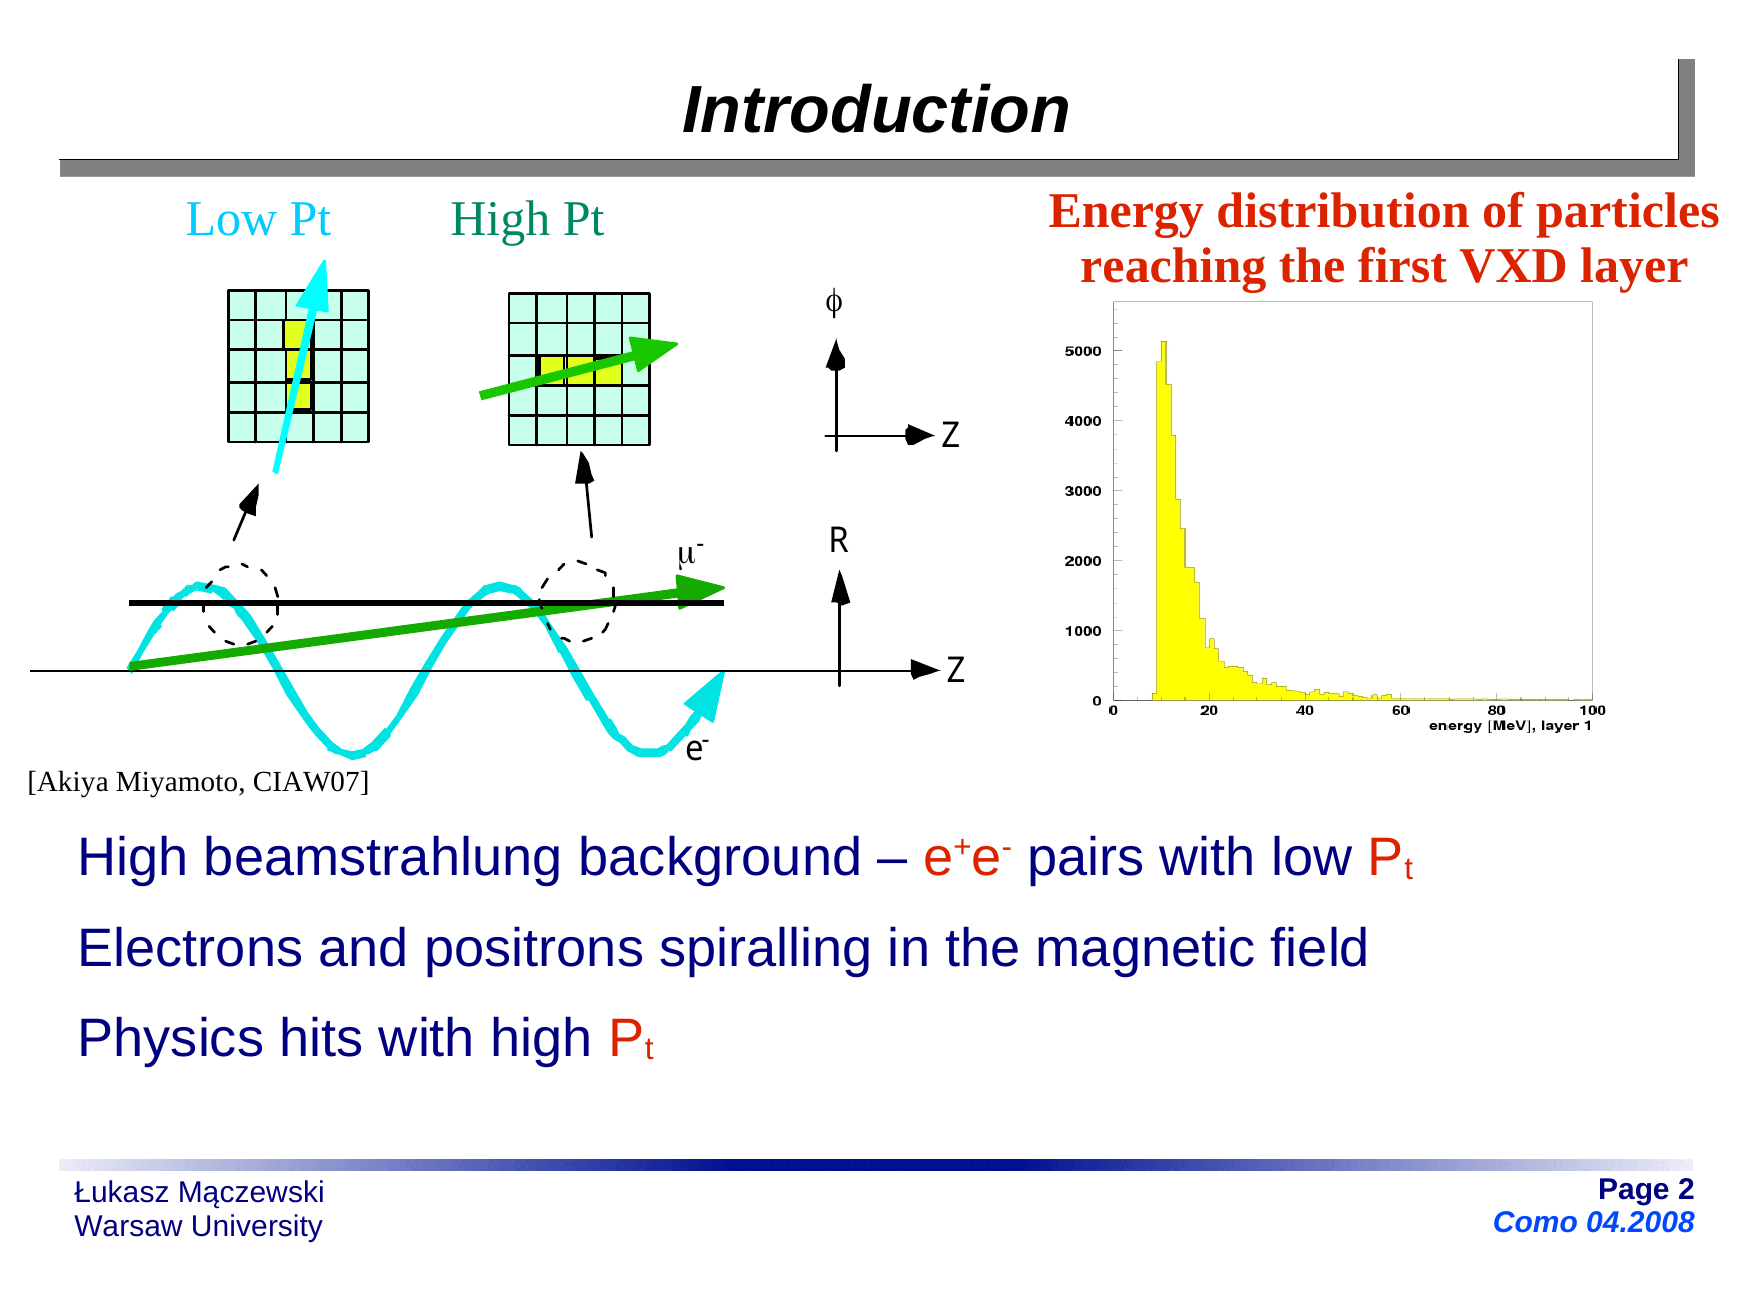

# Introduction
Energy distribution of particles
reaching the first VXD layer
Low Pt
High Pt
[Akiya Miyamoto, CIAW07]
High beamstrahlung background – e+e- pairs with low Pt
Electrons and positrons spiralling in the magnetic field
Physics hits with high Pt